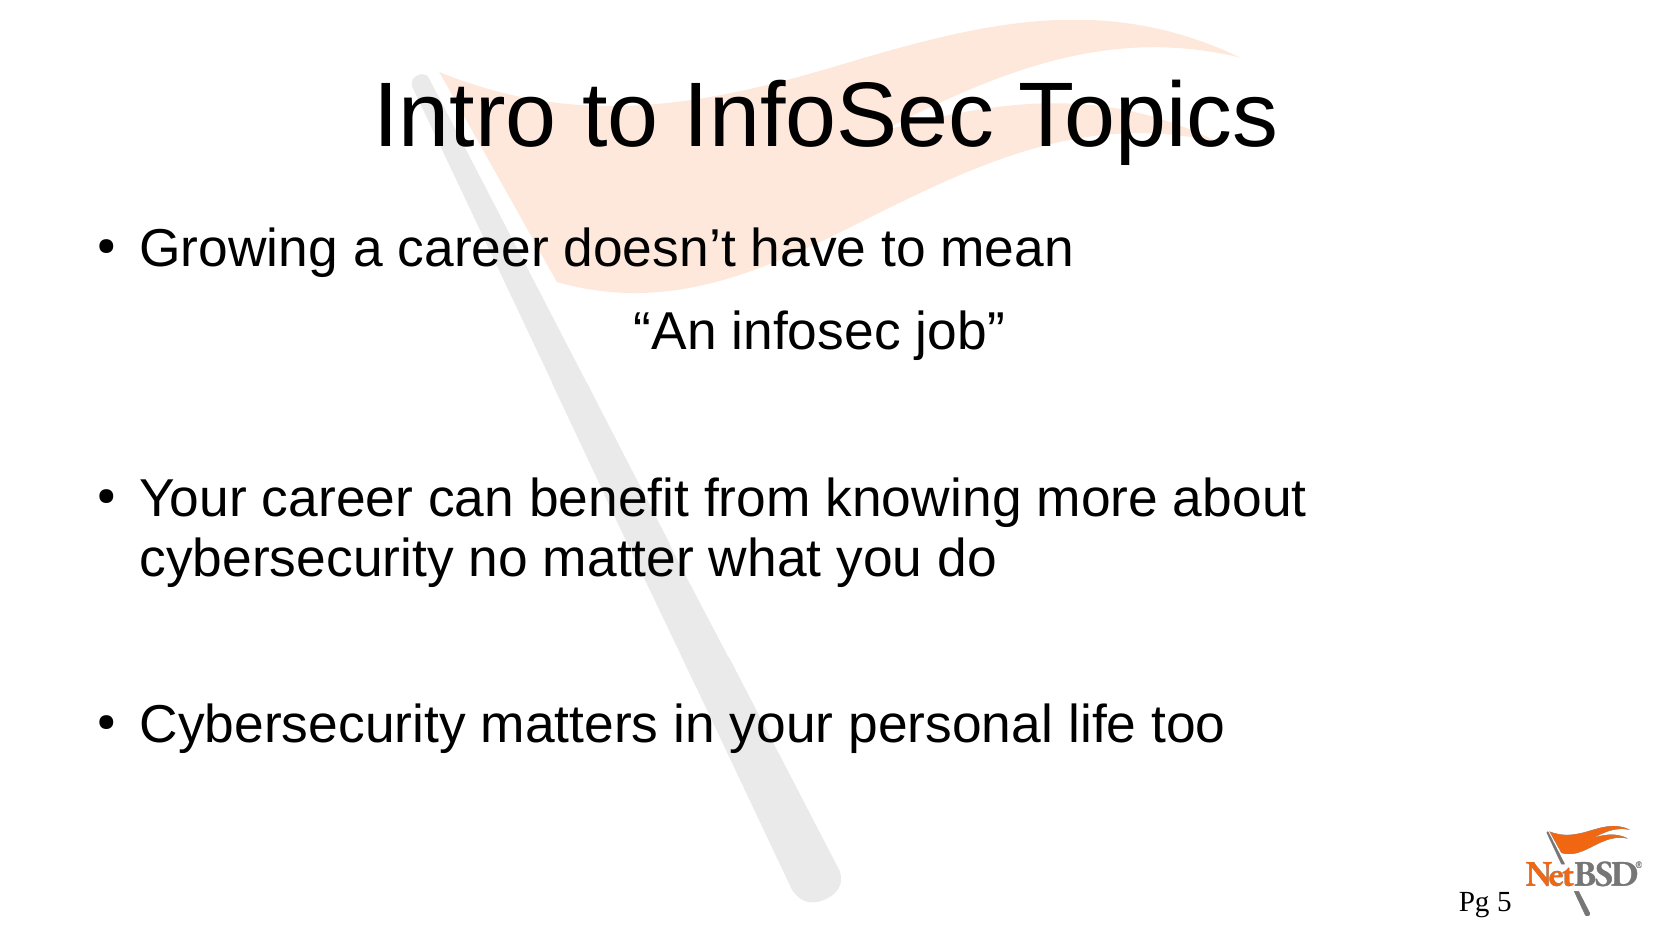

# Intro to InfoSec Topics
Growing a career doesn’t have to mean
“An infosec job”
Your career can benefit from knowing more about cybersecurity no matter what you do
Cybersecurity matters in your personal life too